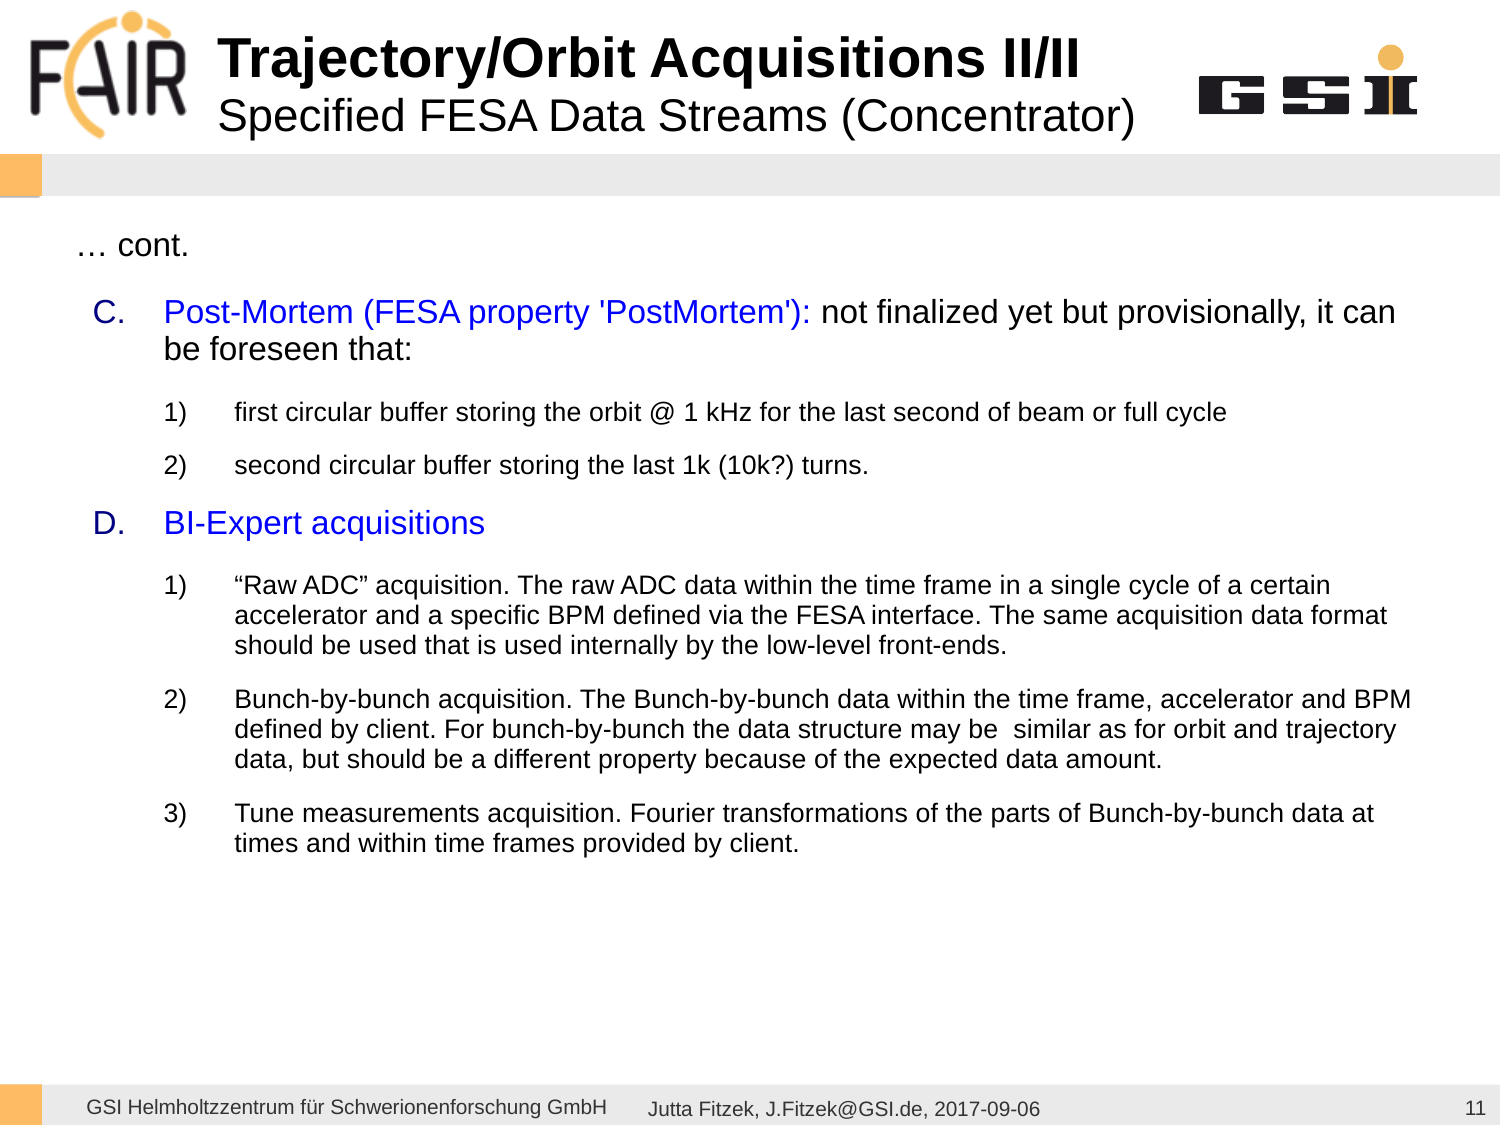

# Trajectory/Orbit Acquisitions II/II Specified FESA Data Streams (Concentrator)
… cont.
Post-Mortem (FESA property 'PostMortem'): not finalized yet but provisionally, it can be foreseen that:
first circular buffer storing the orbit @ 1 kHz for the last second of beam or full cycle
second circular buffer storing the last 1k (10k?) turns.
BI-Expert acquisitions
“Raw ADC” acquisition. The raw ADC data within the time frame in a single cycle of a certain accelerator and a specific BPM defined via the FESA interface. The same acquisition data format should be used that is used internally by the low-level front-ends.
Bunch-by-bunch acquisition. The Bunch-by-bunch data within the time frame, accelerator and BPM defined by client. For bunch-by-bunch the data structure may be similar as for orbit and trajectory data, but should be a different property because of the expected data amount.
Tune measurements acquisition. Fourier transformations of the parts of Bunch-by-bunch data at times and within time frames provided by client.